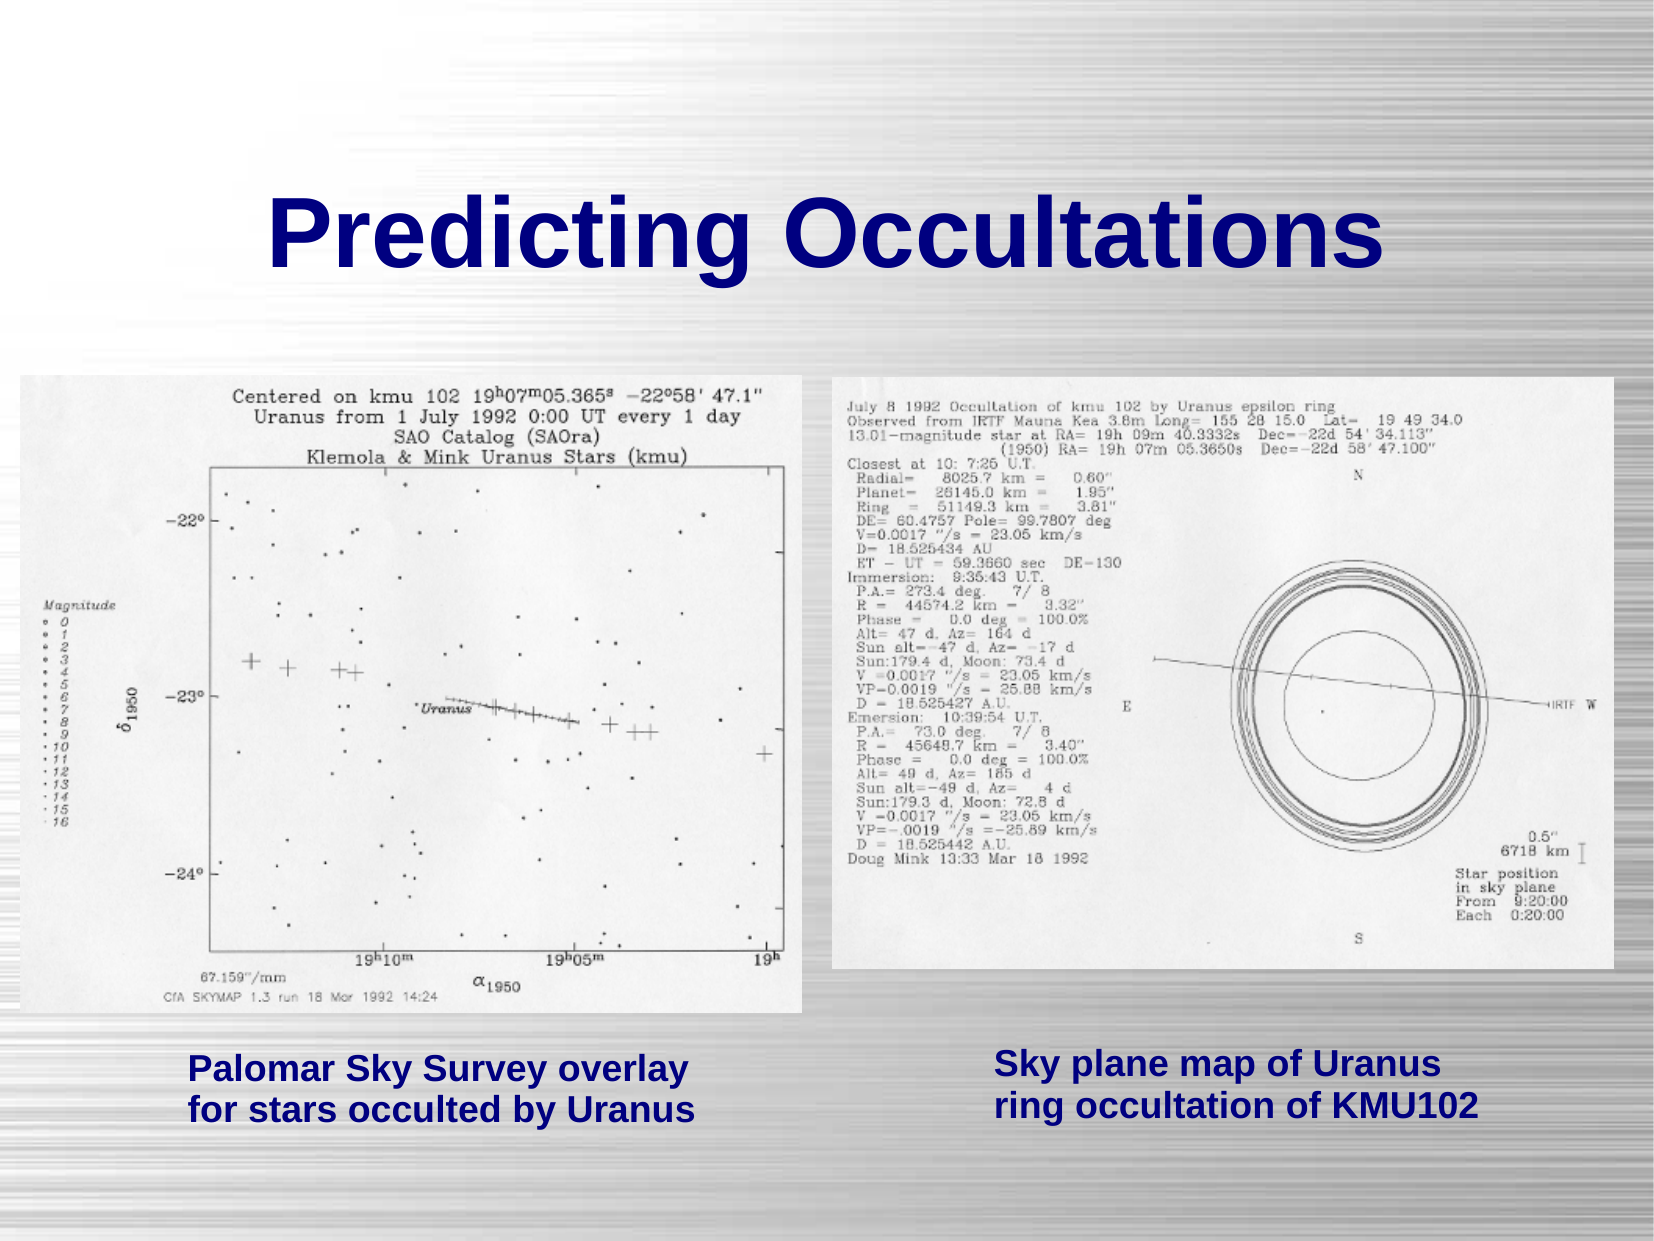

Predicting Occultations
Sky plane map of Uranus
ring occultation of KMU102
Palomar Sky Survey overlay
for stars occulted by Uranus